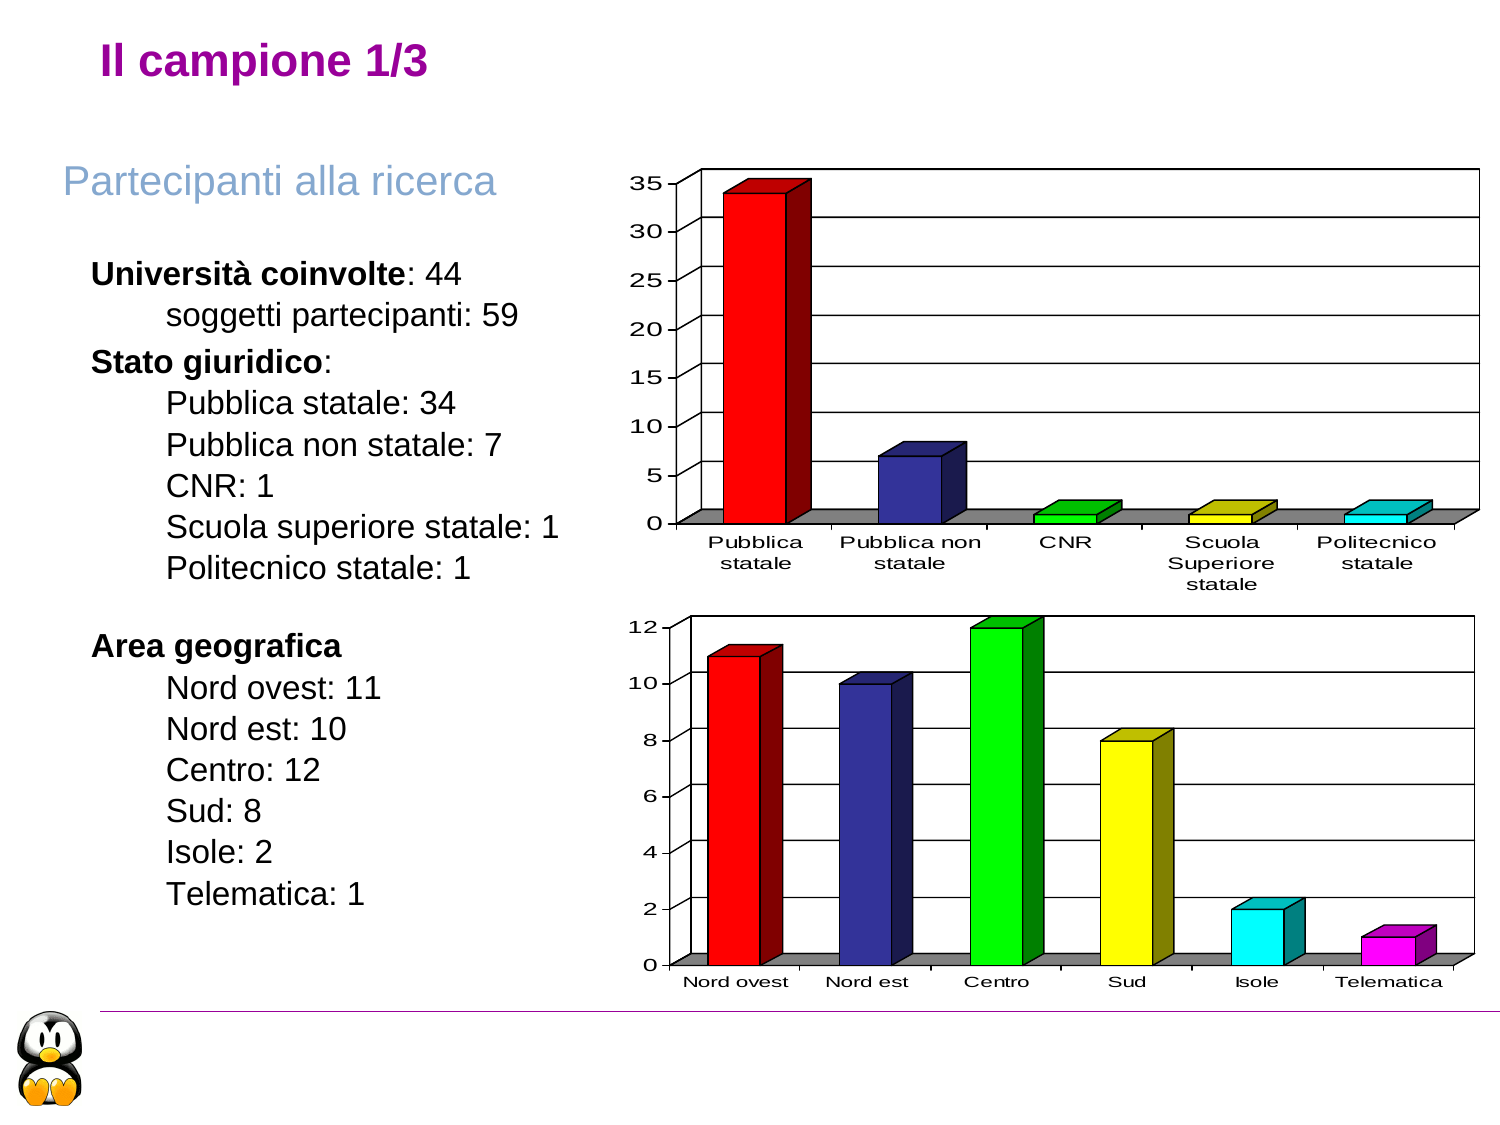

# Il campione 1/3
	Partecipanti alla ricerca
Università coinvolte: 44
soggetti partecipanti: 59
Stato giuridico:
Pubblica statale: 34
Pubblica non statale: 7
CNR: 1
Scuola superiore statale: 1
Politecnico statale: 1
Area geografica
Nord ovest: 11
Nord est: 10
Centro: 12
Sud: 8
Isole: 2
Telematica: 1